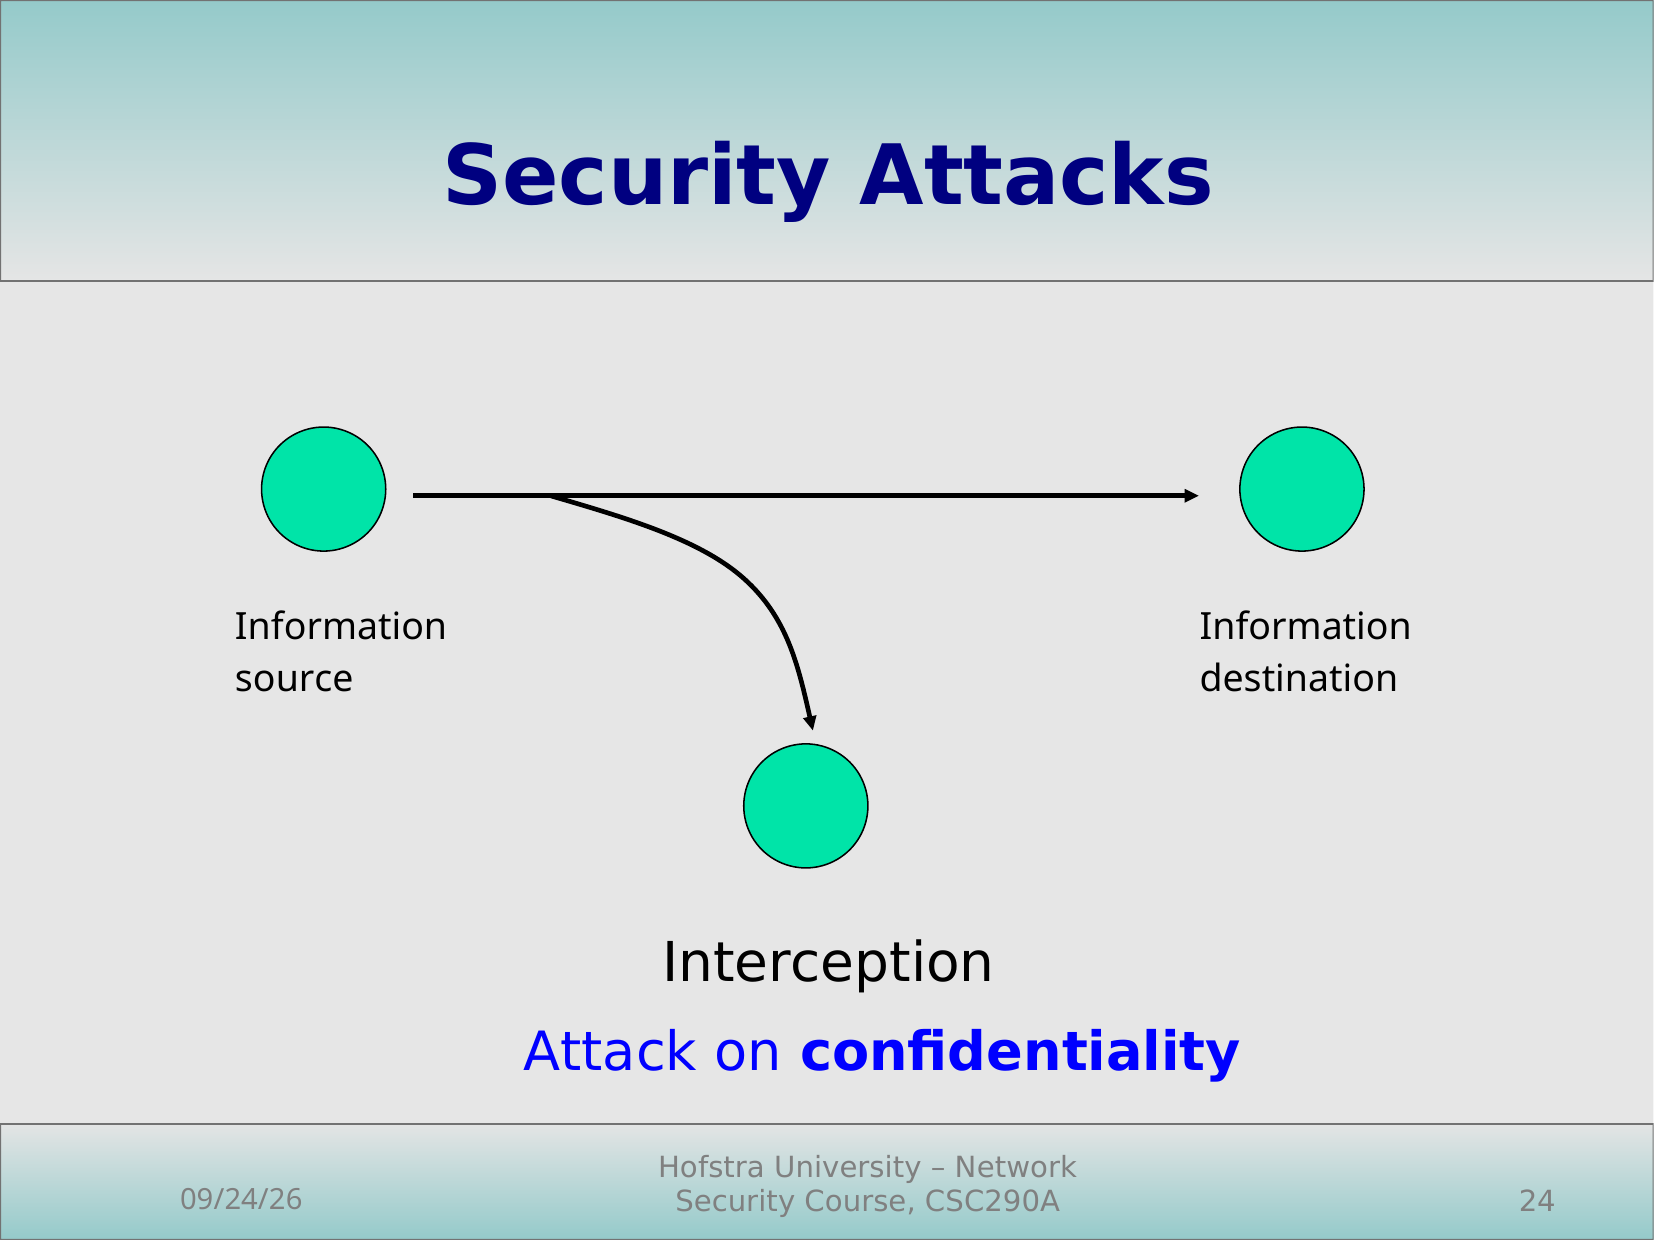

# Security Attacks
Information
source
Information
destination
Interception
 Attack on confidentiality
24